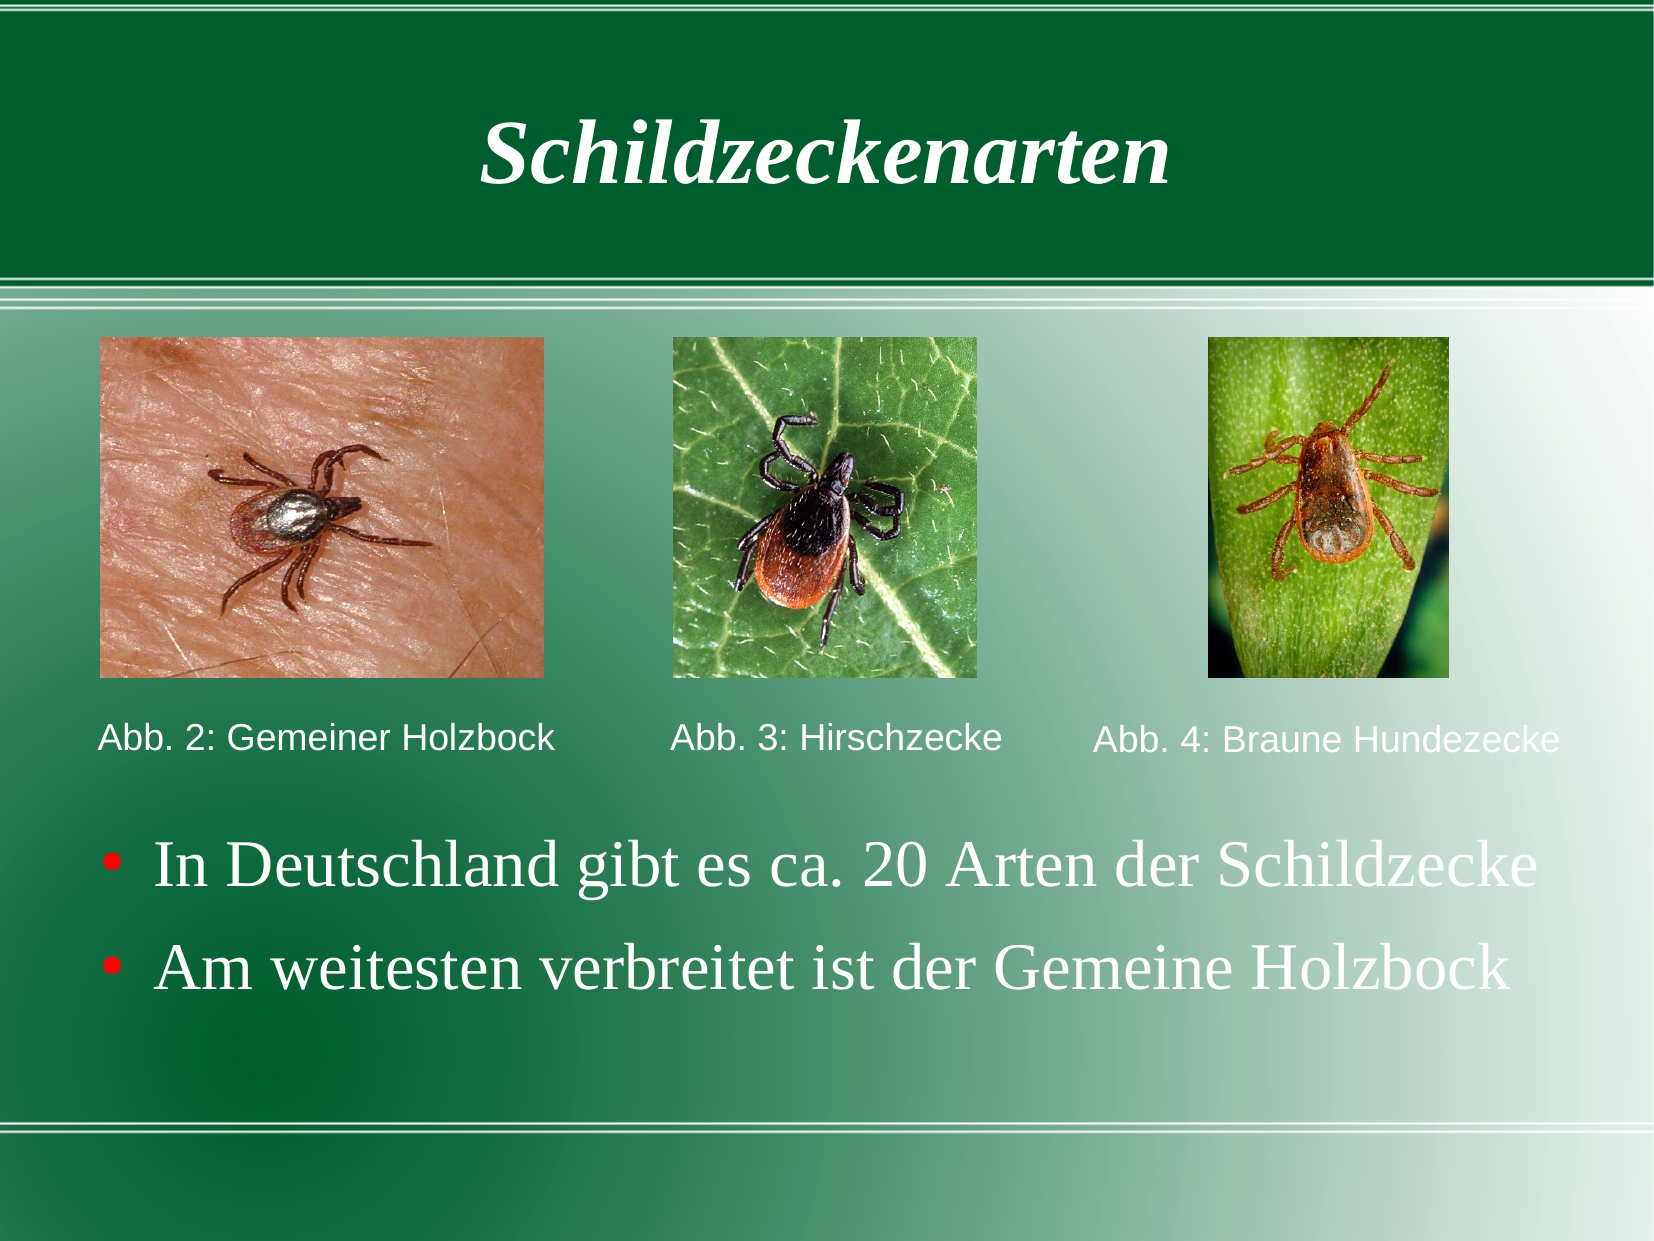

# Schildzeckenarten
Abb. 2: Gemeiner Holzbock
Abb. 3: Hirschzecke
Abb. 4: Braune Hundezecke
In Deutschland gibt es ca. 20 Arten der Schildzecke
Am weitesten verbreitet ist der Gemeine Holzbock